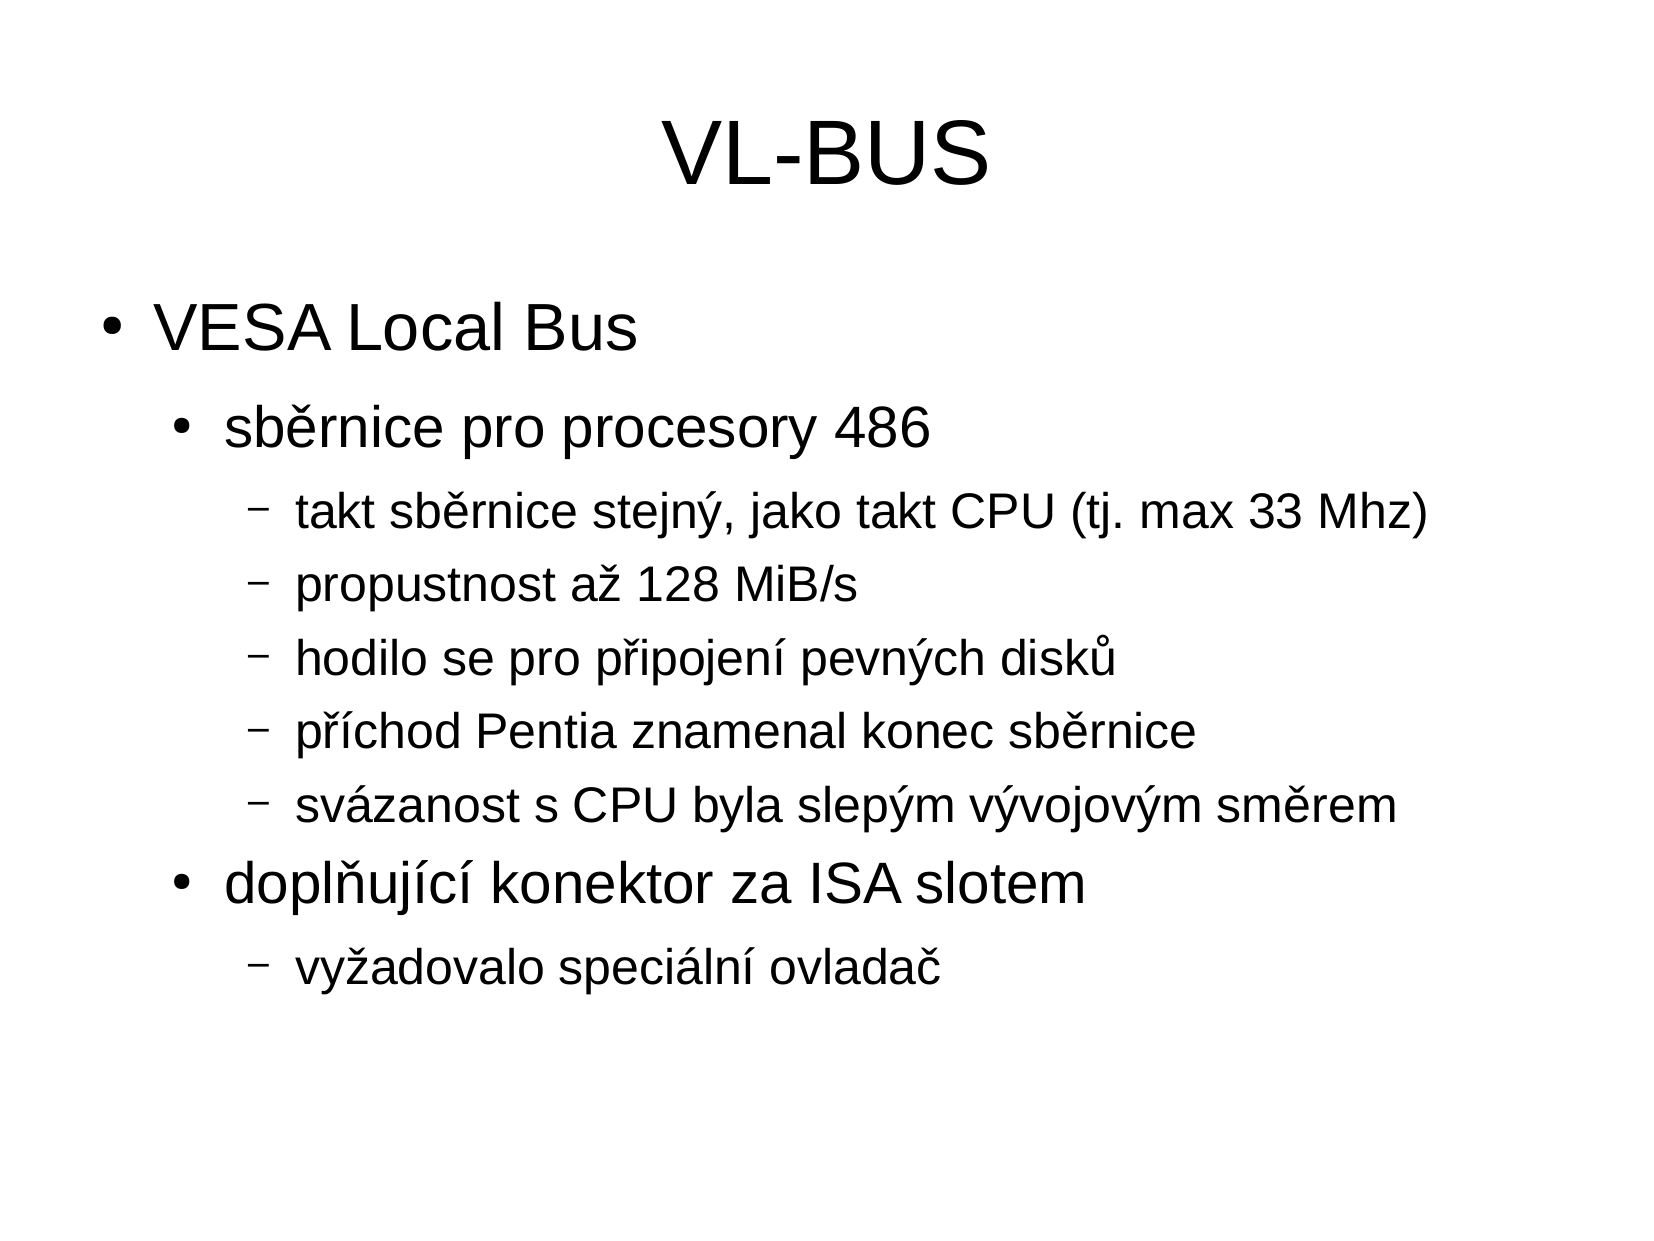

# VL-BUS
VESA Local Bus
sběrnice pro procesory 486
takt sběrnice stejný, jako takt CPU (tj. max 33 Mhz)
propustnost až 128 MiB/s
hodilo se pro připojení pevných disků
příchod Pentia znamenal konec sběrnice
svázanost s CPU byla slepým vývojovým směrem
doplňující konektor za ISA slotem
vyžadovalo speciální ovladač